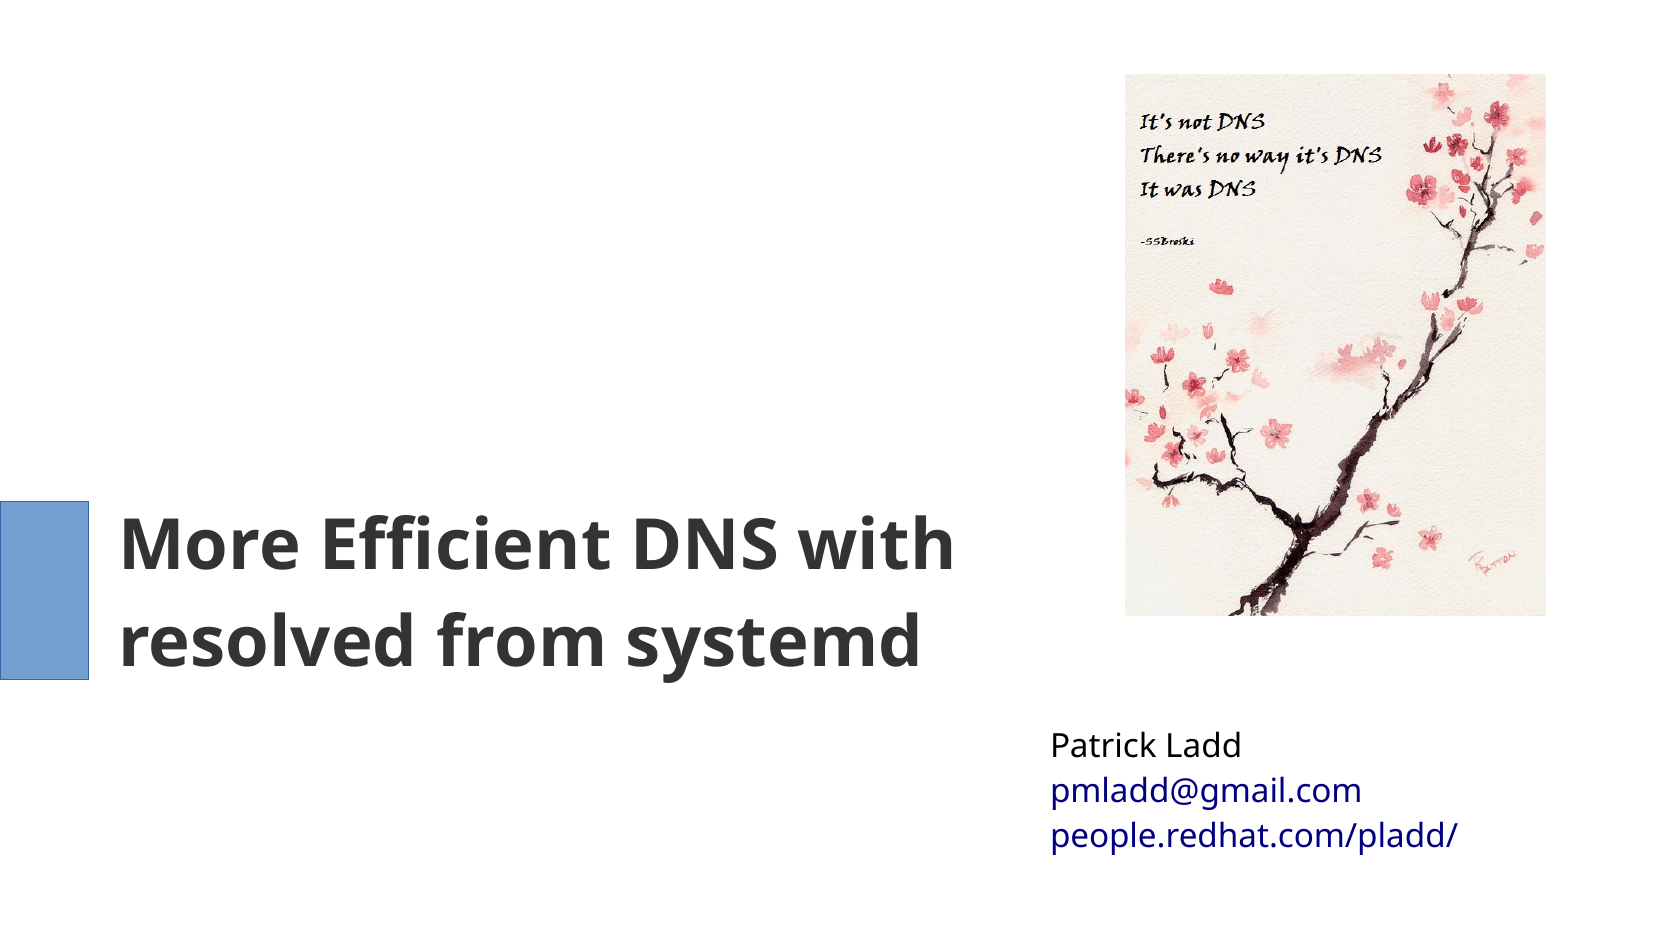

# More Efficient DNS with resolved from systemd
Patrick Ladd
pmladd@gmail.com
people.redhat.com/pladd/